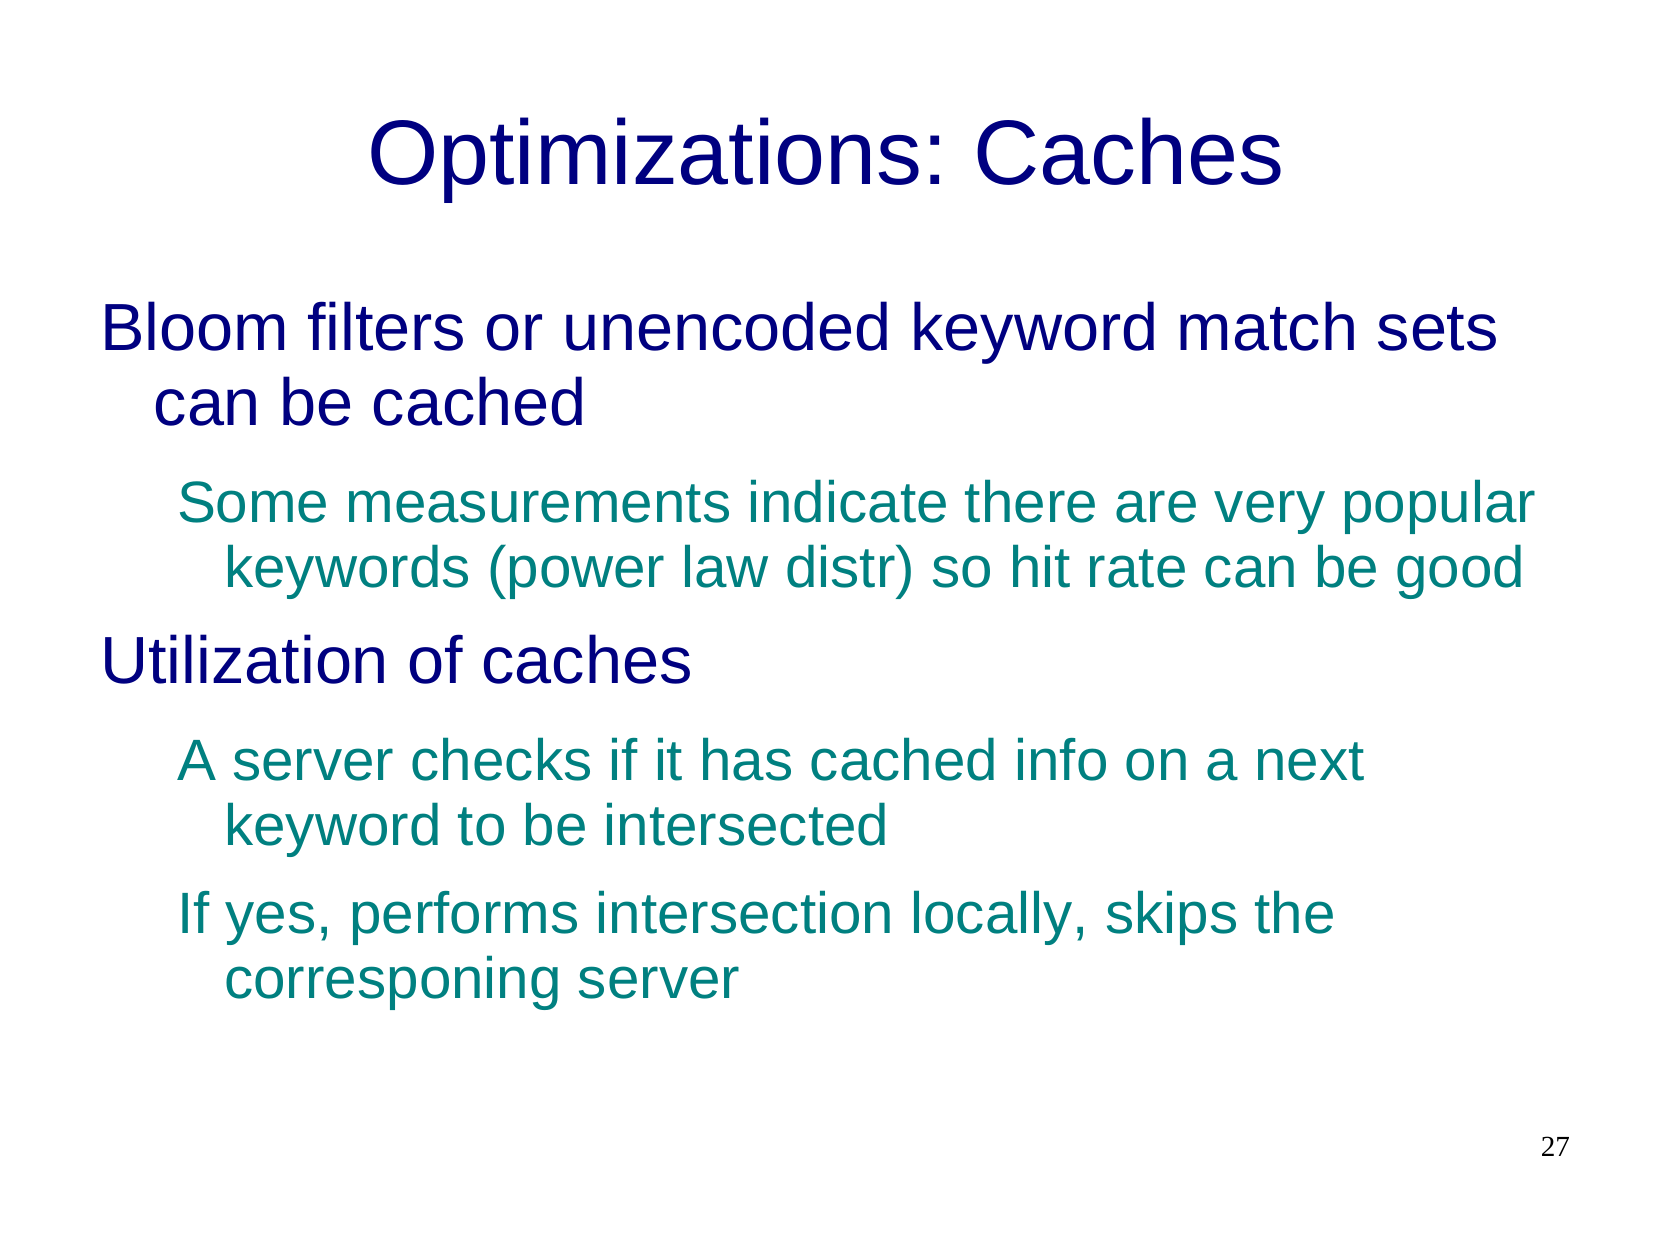

# Optimizations: Caches
Bloom filters or unencoded keyword match sets can be cached
Some measurements indicate there are very popular keywords (power law distr) so hit rate can be good
Utilization of caches
A server checks if it has cached info on a next keyword to be intersected
If yes, performs intersection locally, skips the corresponing server
27